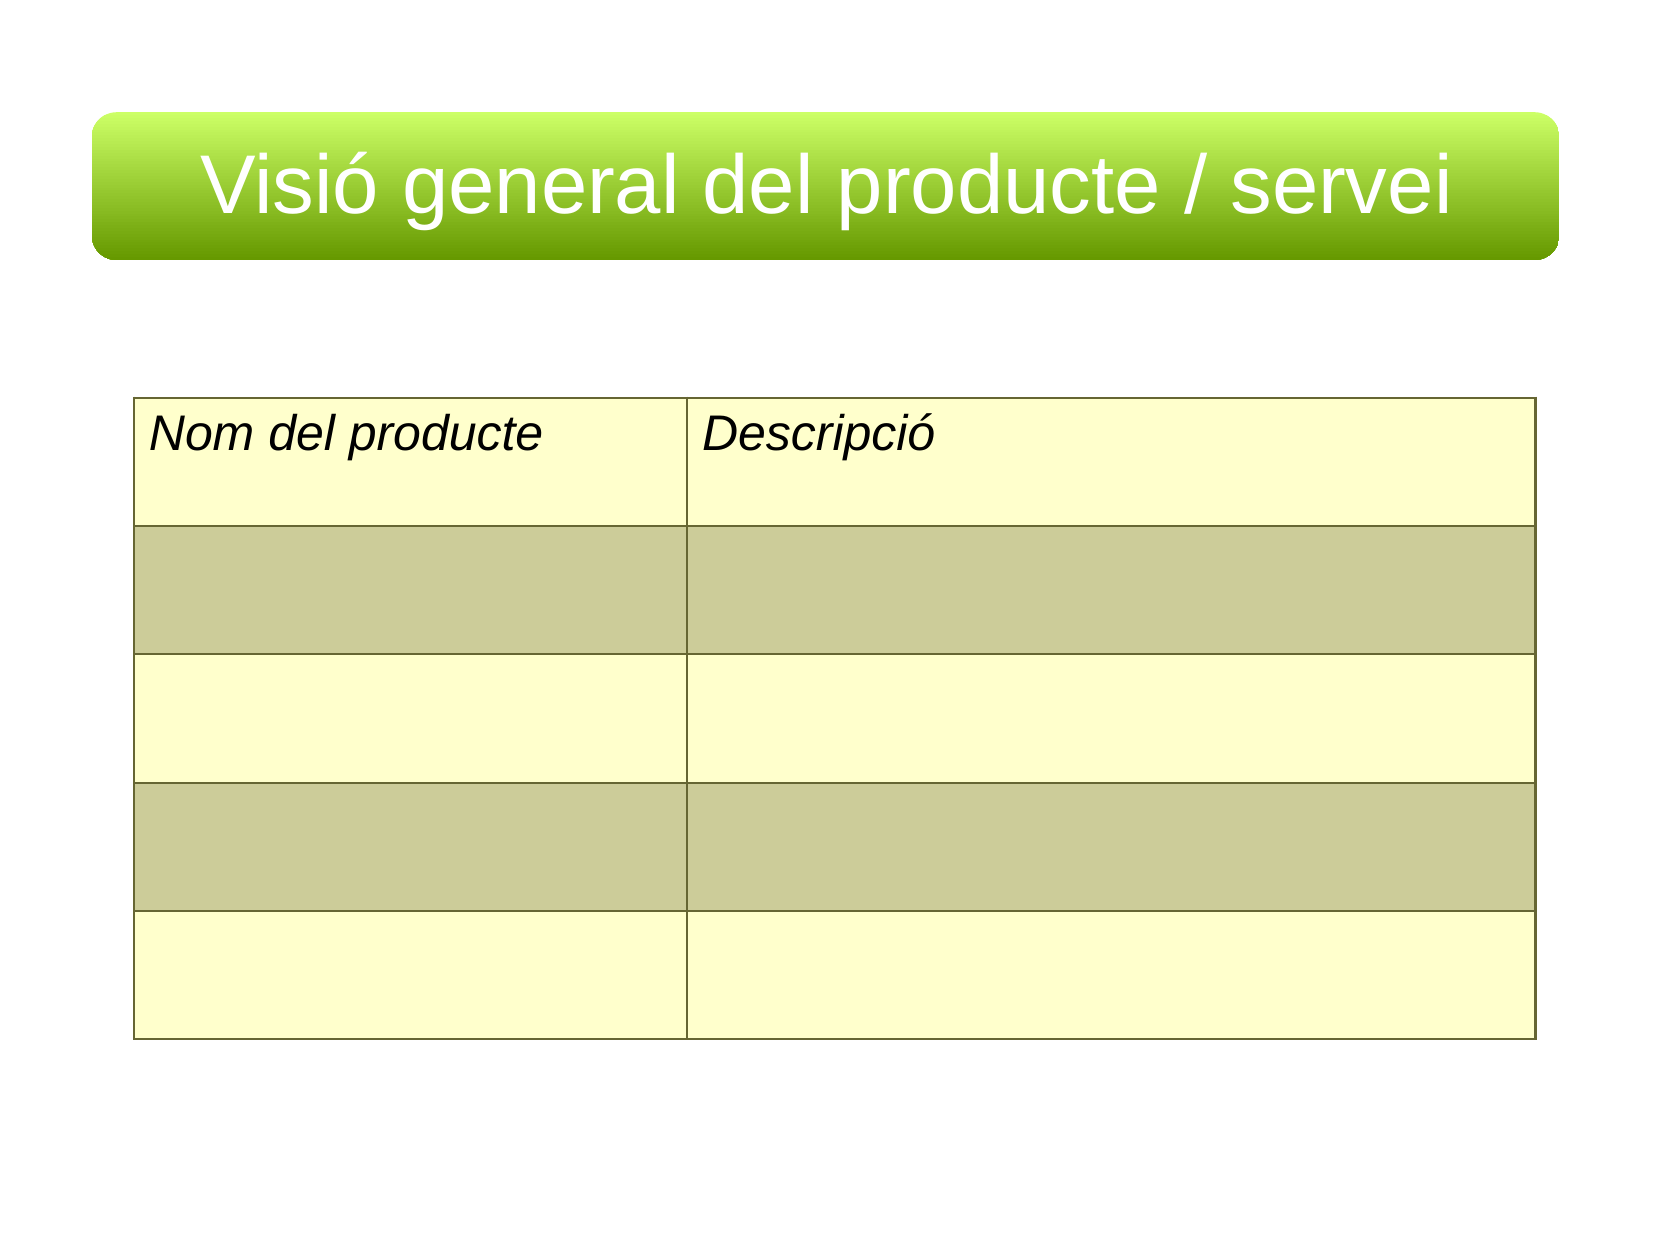

# Visió general del producte / servei
| Nom del producte | Descripció |
| --- | --- |
| | |
| | |
| | |
| | |